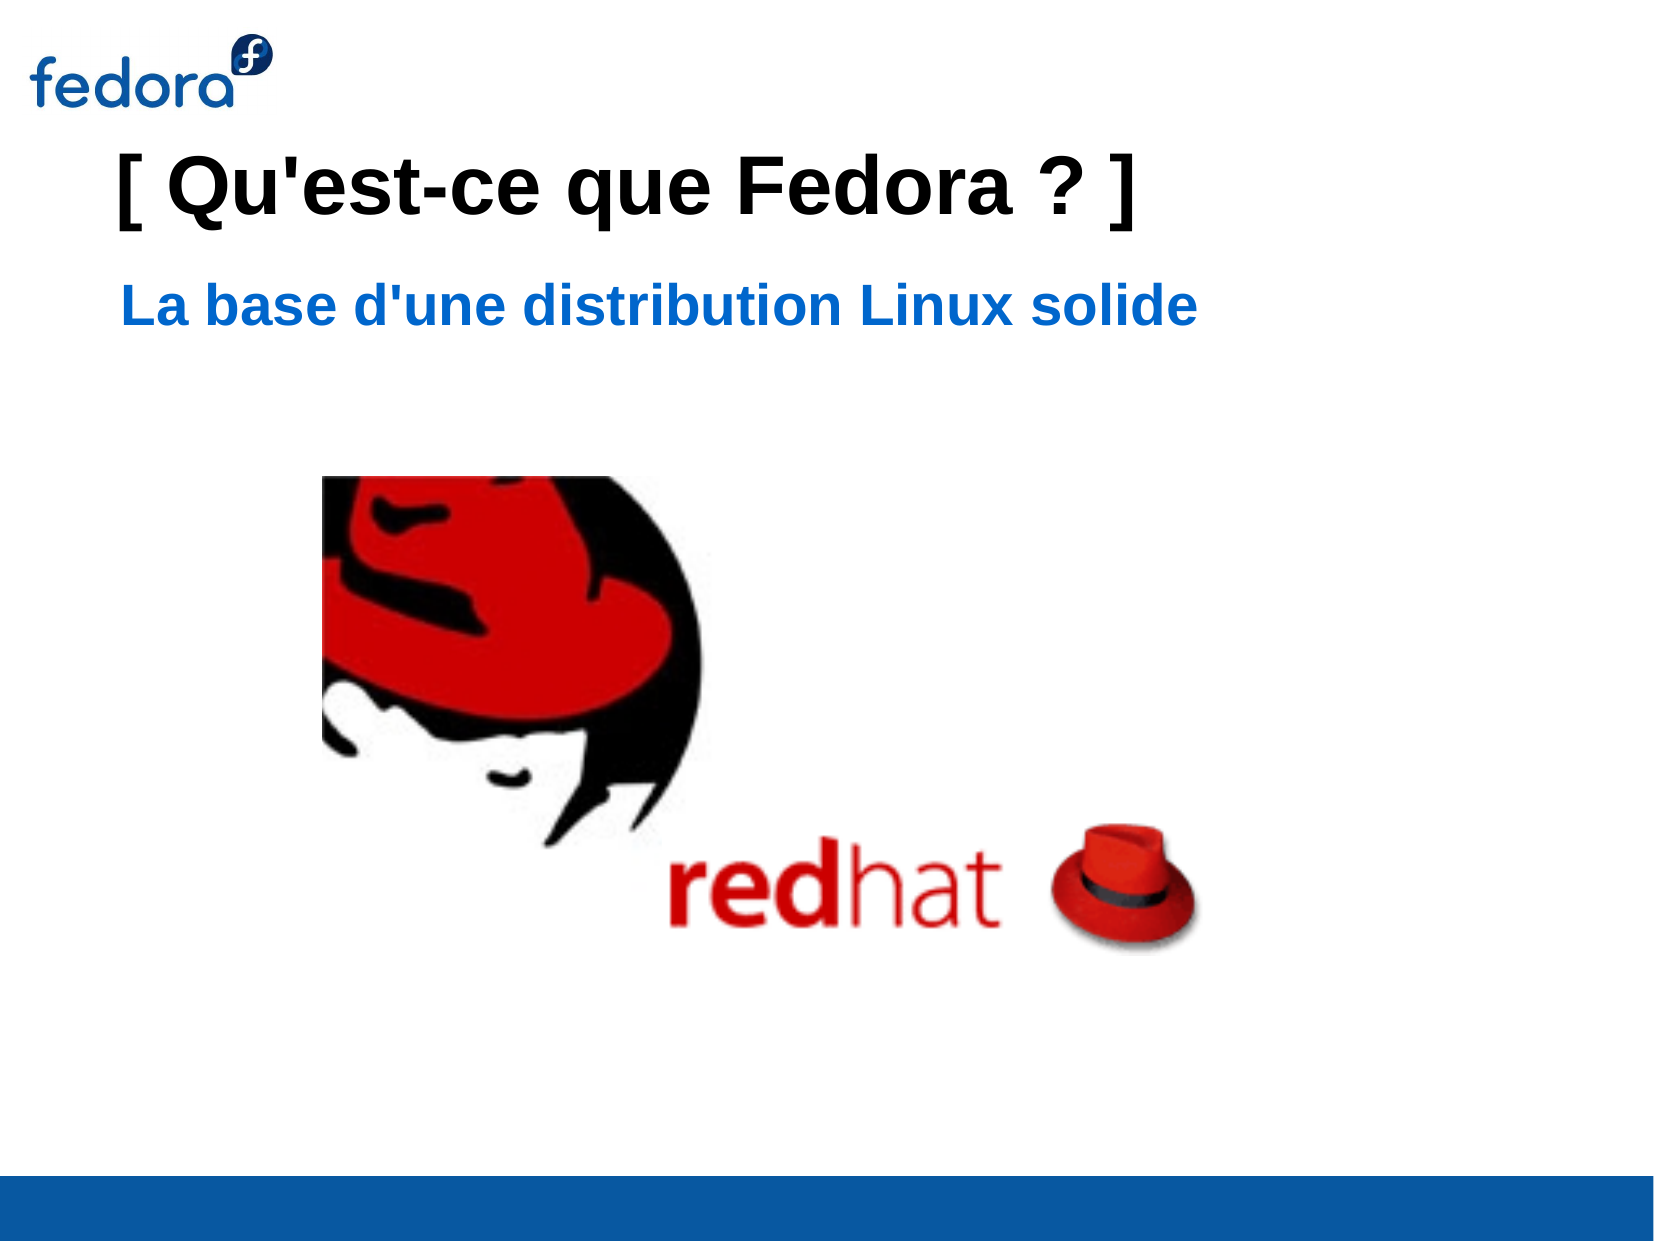

# [ Qu'est-ce que Fedora ? ]
La base d'une distribution Linux solide